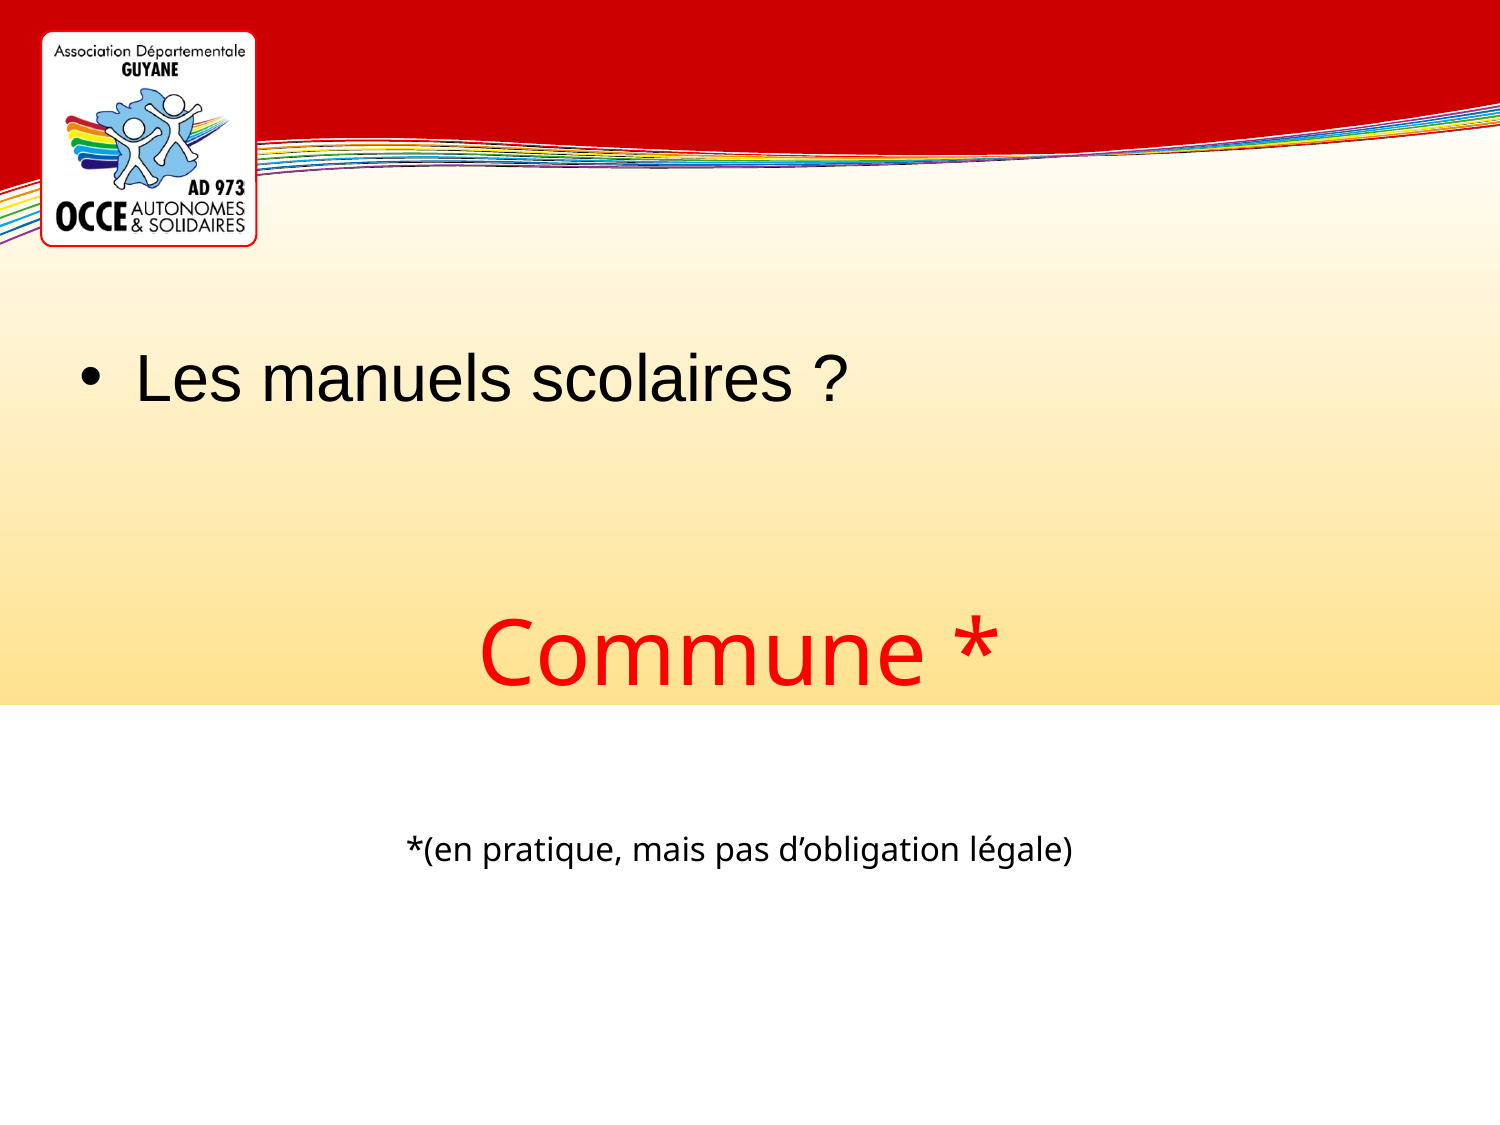

# Les manuels scolaires ?
Commune *
*(en pratique, mais pas d’obligation légale)